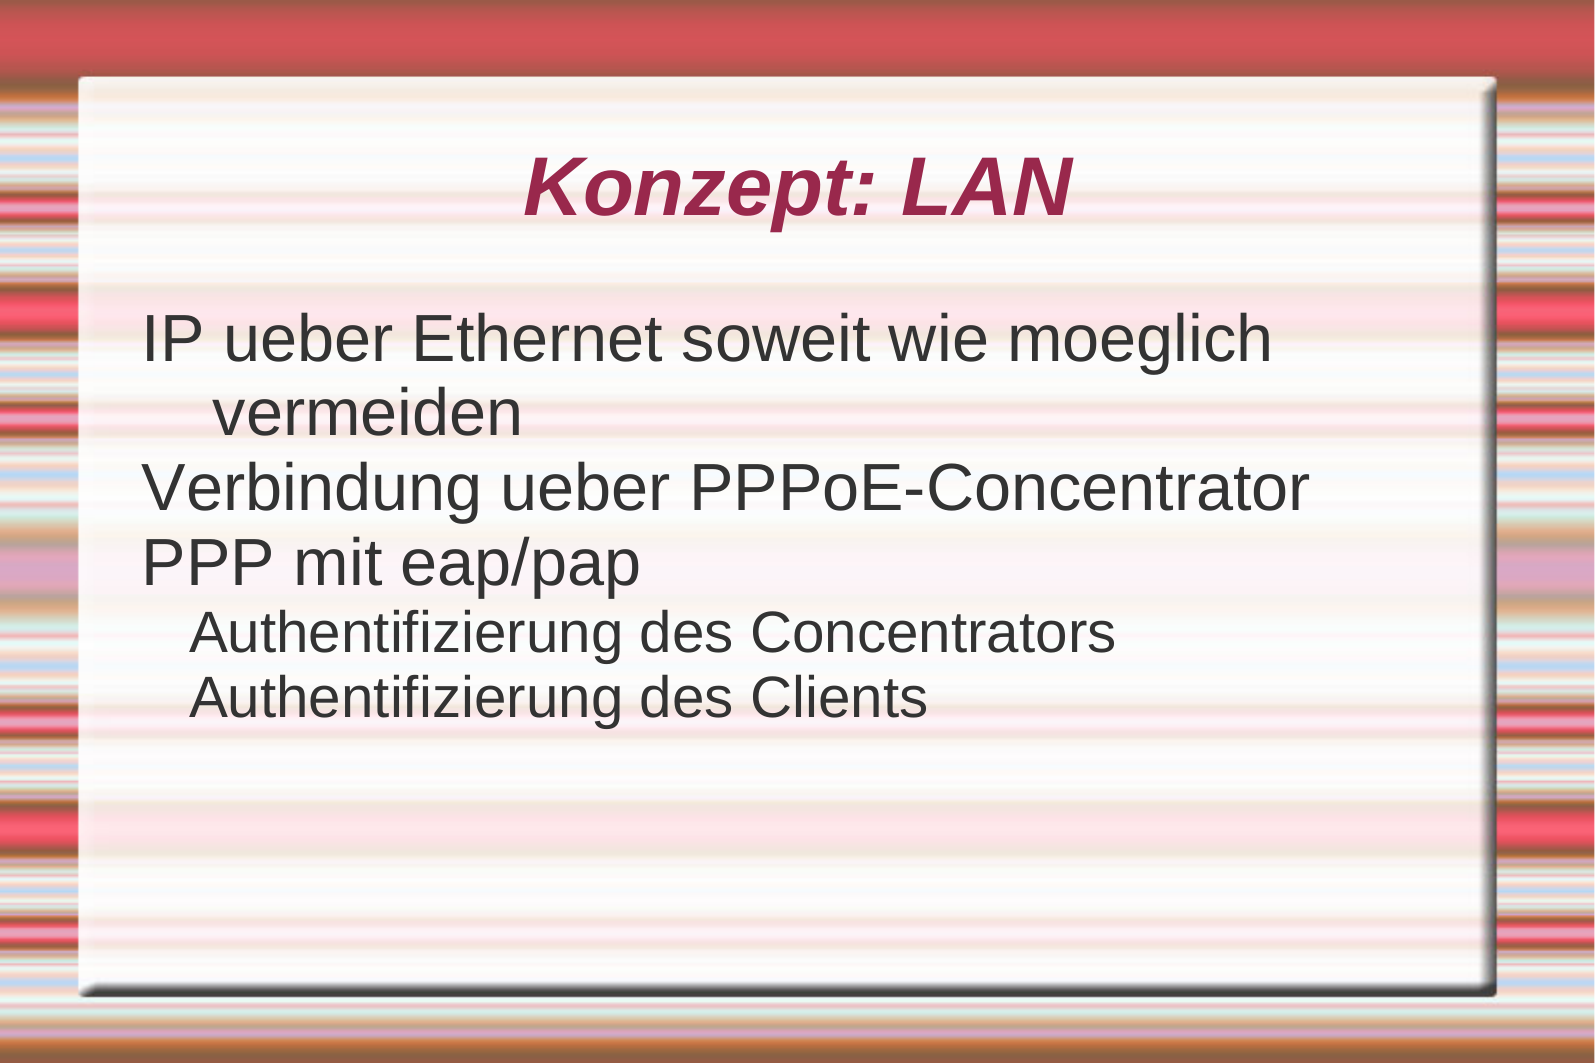

# Konzept: LAN
IP ueber Ethernet soweit wie moeglich vermeiden
Verbindung ueber PPPoE-Concentrator
PPP mit eap/pap
Authentifizierung des Concentrators
Authentifizierung des Clients